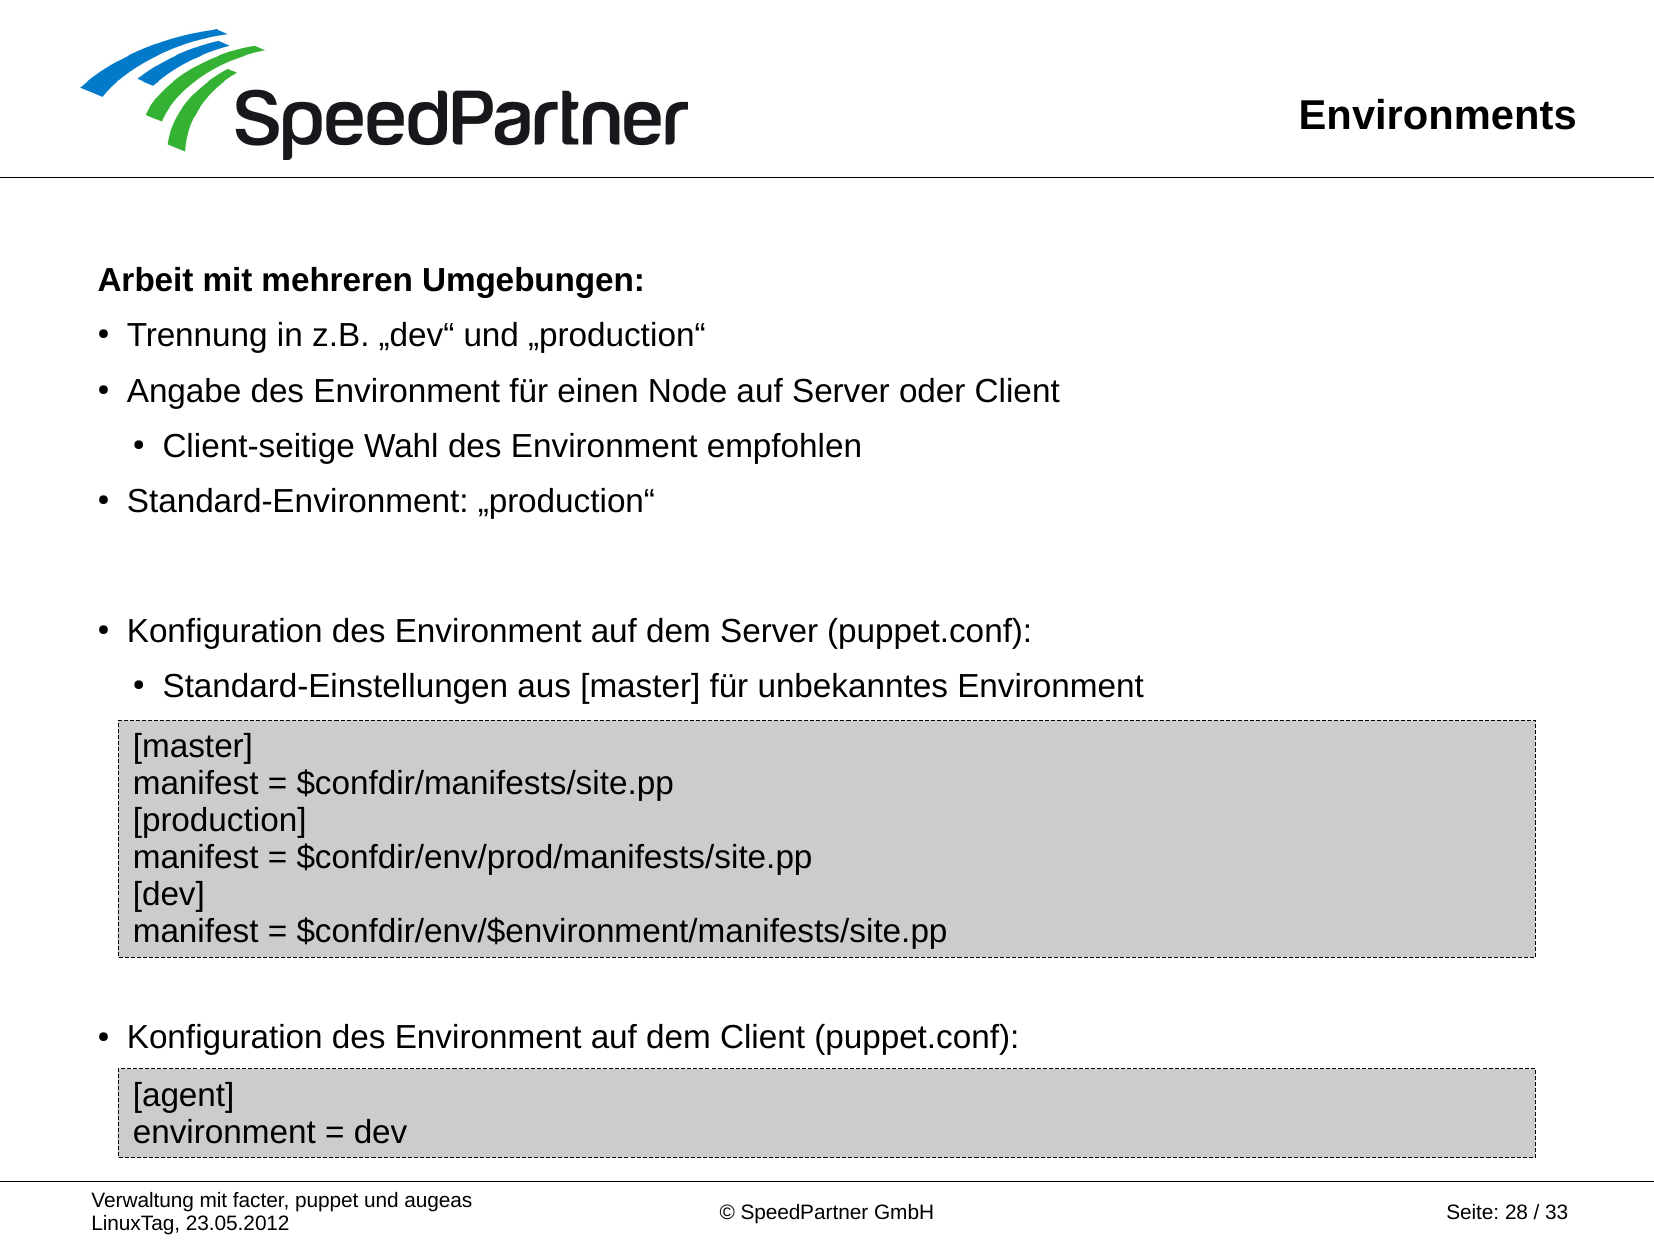

# Environments
Arbeit mit mehreren Umgebungen:
Trennung in z.B. „dev“ und „production“
Angabe des Environment für einen Node auf Server oder Client
Client-seitige Wahl des Environment empfohlen
Standard-Environment: „production“
Konfiguration des Environment auf dem Server (puppet.conf):
Standard-Einstellungen aus [master] für unbekanntes Environment
Konfiguration des Environment auf dem Client (puppet.conf):
[master]
manifest = $confdir/manifests/site.pp
[production]
manifest = $confdir/env/prod/manifests/site.pp
[dev]
manifest = $confdir/env/$environment/manifests/site.pp
[agent]
environment = dev